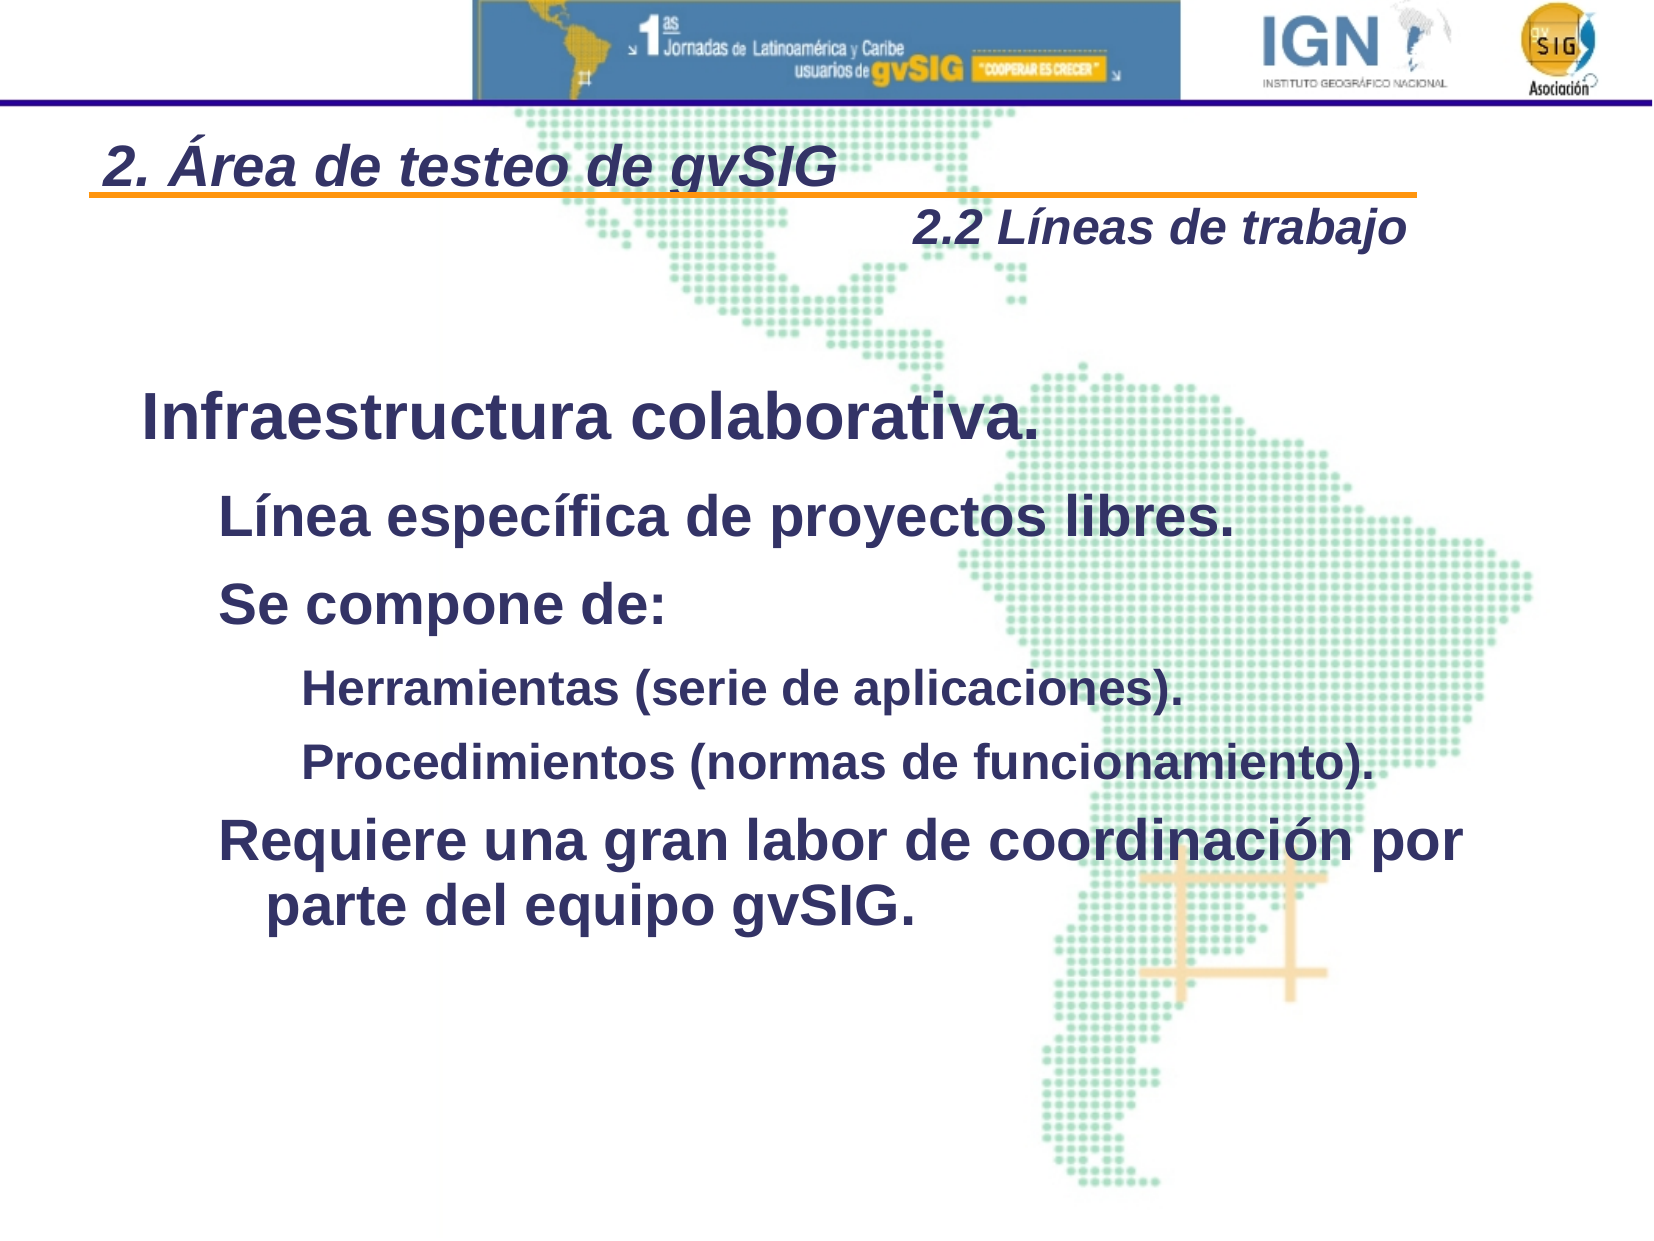

2. Área de testeo de gvSIG
2.2 Líneas de trabajo
# Infraestructura colaborativa.
Línea específica de proyectos libres.
Se compone de:
Herramientas (serie de aplicaciones).
Procedimientos (normas de funcionamiento).
Requiere una gran labor de coordinación por parte del equipo gvSIG.